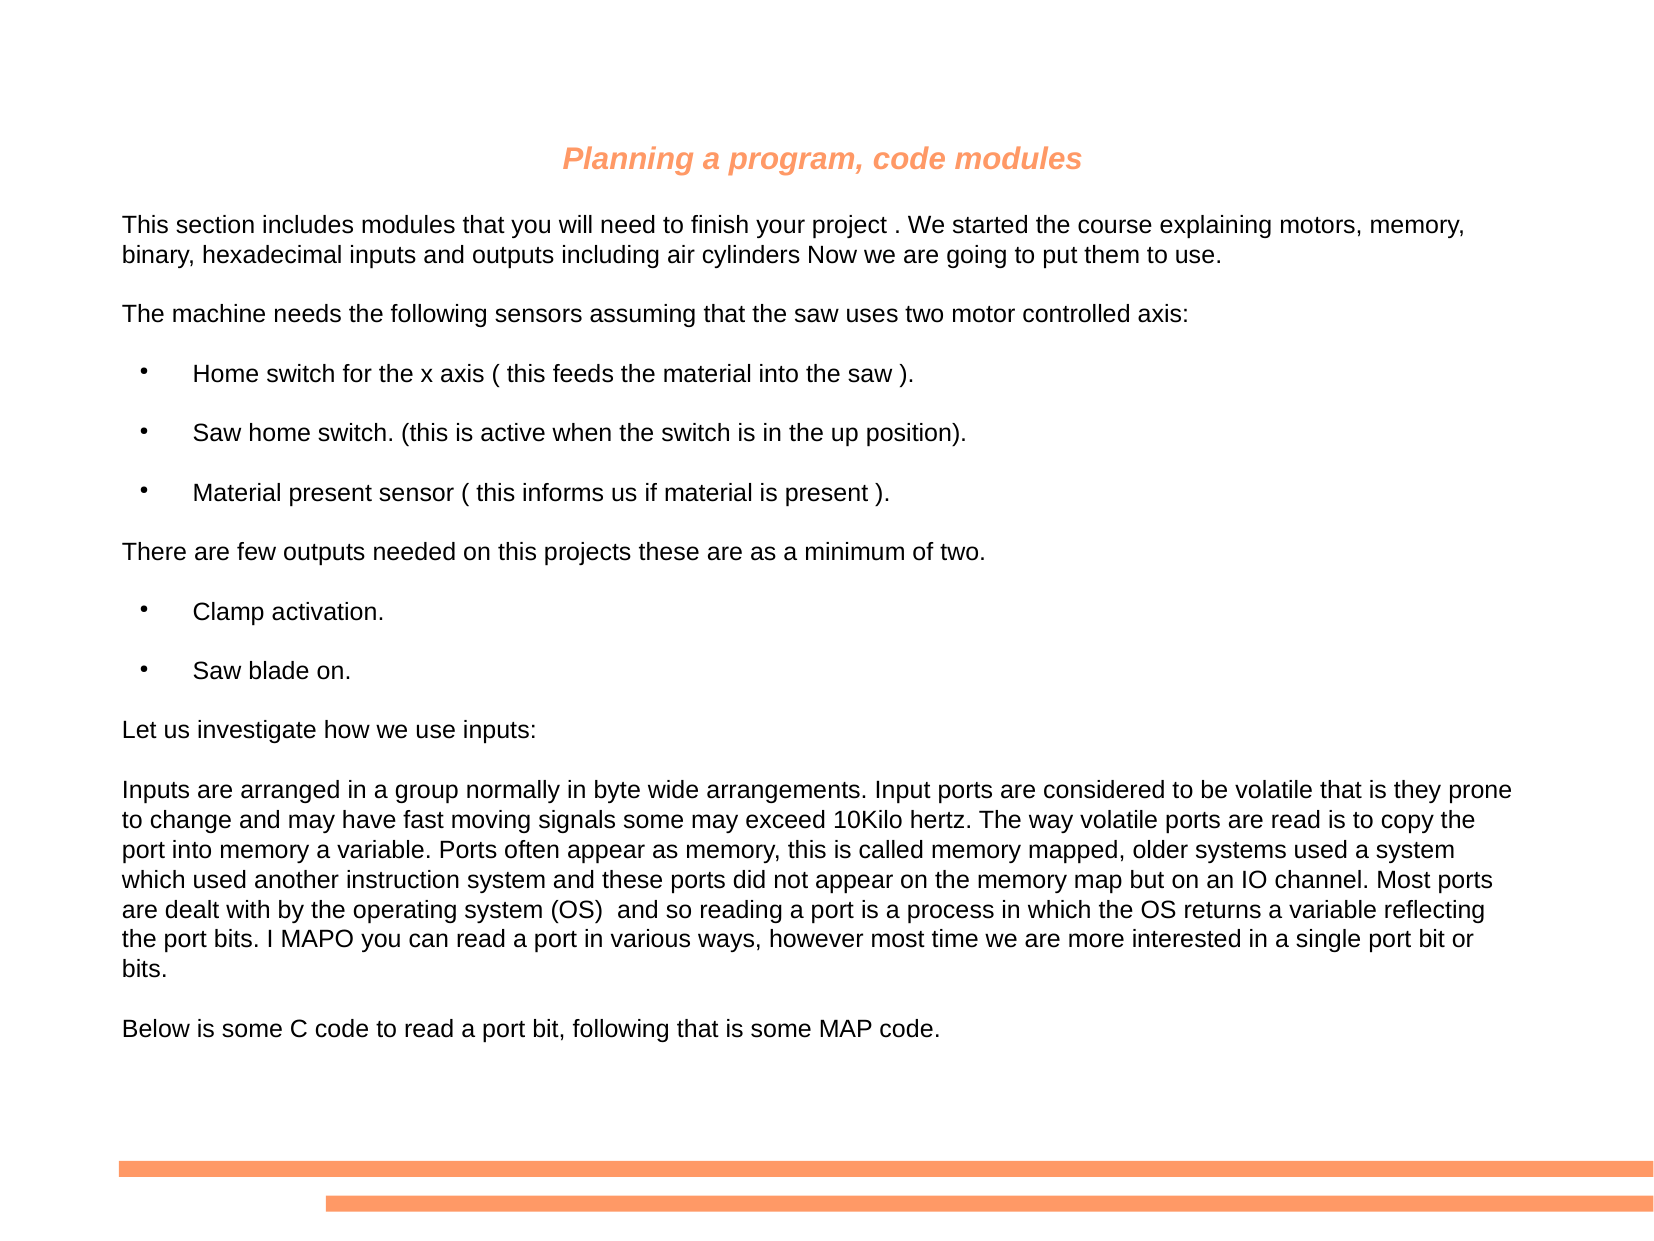

# Planning a program, code modules
This section includes modules that you will need to finish your project . We started the course explaining motors, memory, binary, hexadecimal inputs and outputs including air cylinders Now we are going to put them to use.
The machine needs the following sensors assuming that the saw uses two motor controlled axis:
Home switch for the x axis ( this feeds the material into the saw ).
Saw home switch. (this is active when the switch is in the up position).
Material present sensor ( this informs us if material is present ).
There are few outputs needed on this projects these are as a minimum of two.
Clamp activation.
Saw blade on.
Let us investigate how we use inputs:
Inputs are arranged in a group normally in byte wide arrangements. Input ports are considered to be volatile that is they prone to change and may have fast moving signals some may exceed 10Kilo hertz. The way volatile ports are read is to copy the port into memory a variable. Ports often appear as memory, this is called memory mapped, older systems used a system which used another instruction system and these ports did not appear on the memory map but on an IO channel. Most ports are dealt with by the operating system (OS) and so reading a port is a process in which the OS returns a variable reflecting the port bits. I MAPO you can read a port in various ways, however most time we are more interested in a single port bit or bits.
Below is some C code to read a port bit, following that is some MAP code.